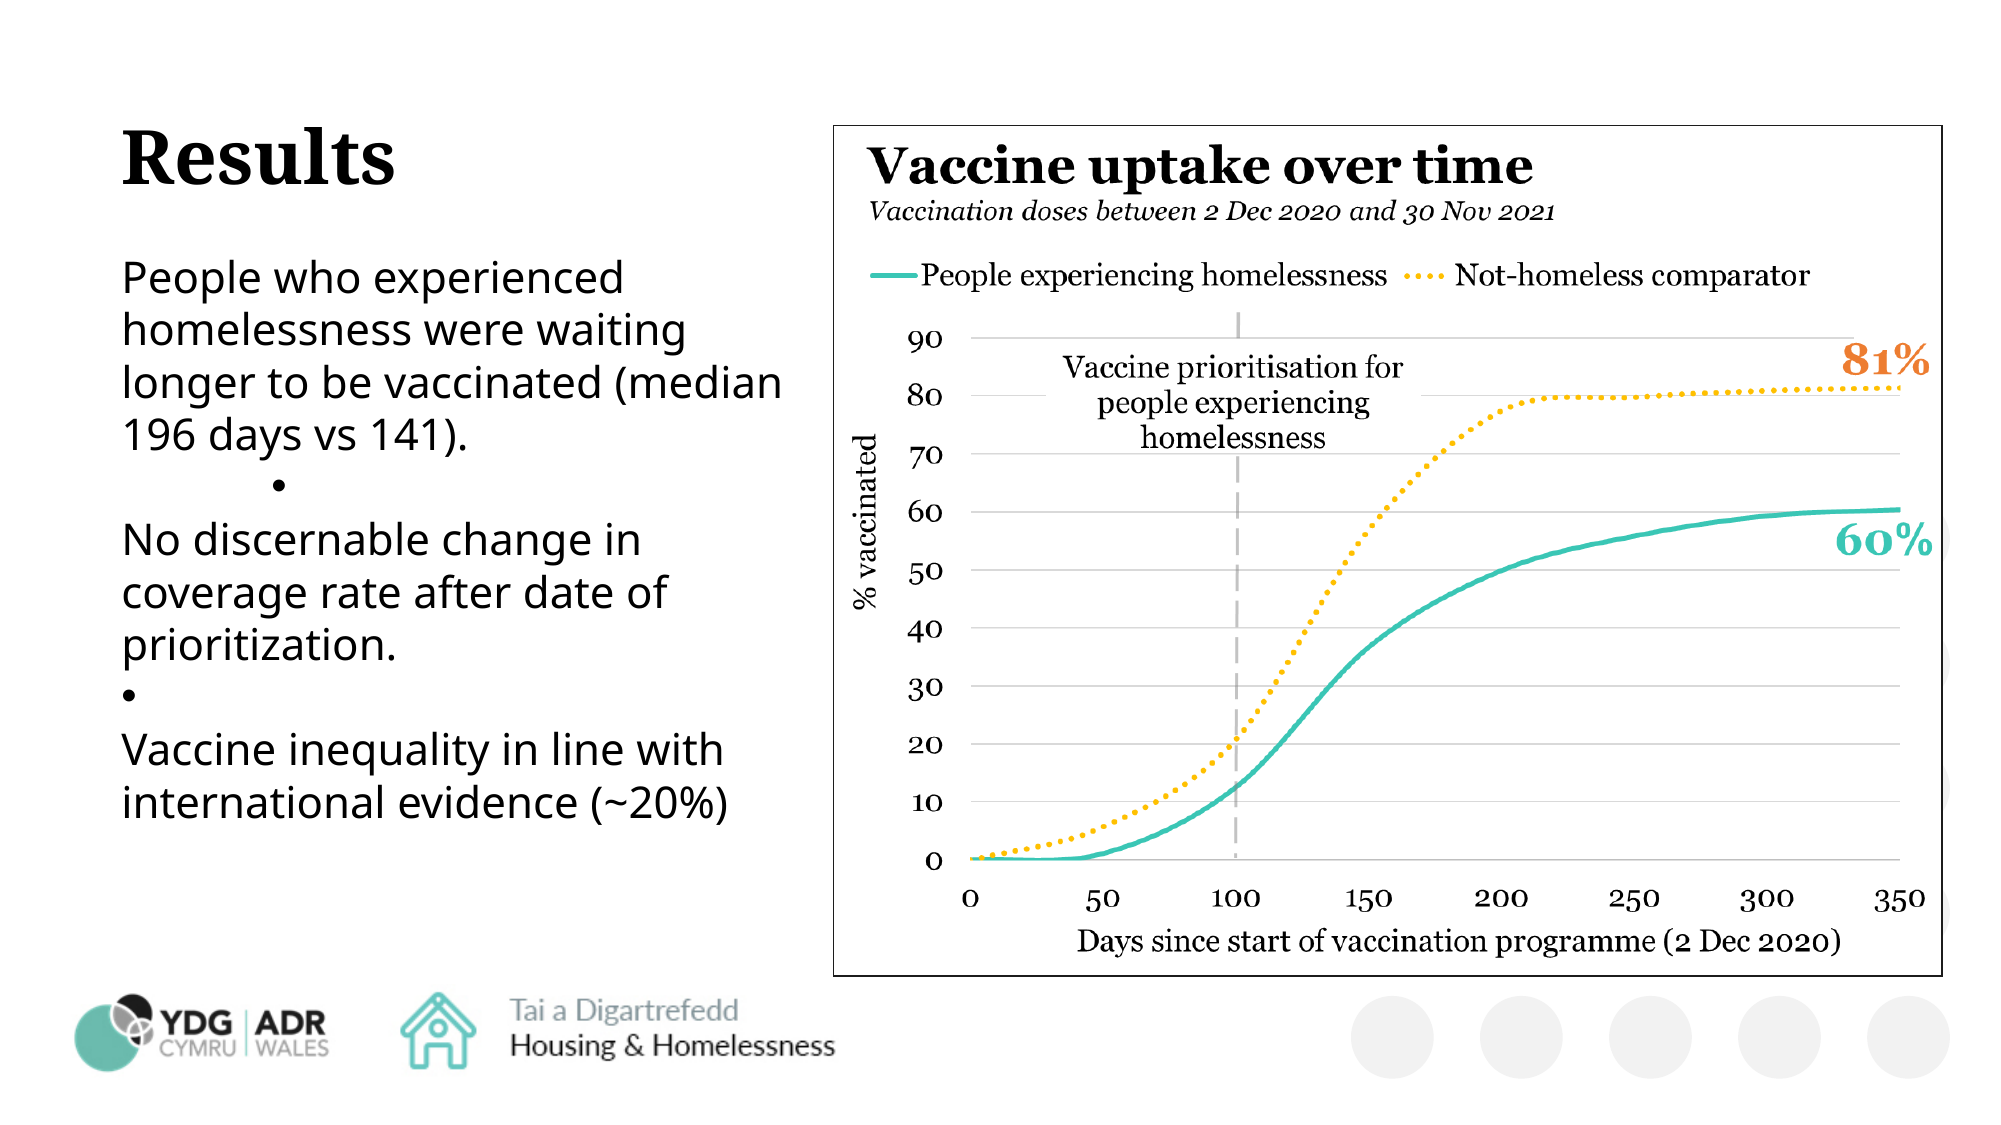

Results
People who experienced homelessness were waiting longer to be vaccinated (median 196 days vs 141).
No discernable change in coverage rate after date of prioritization.
Vaccine inequality in line with international evidence (~20%)